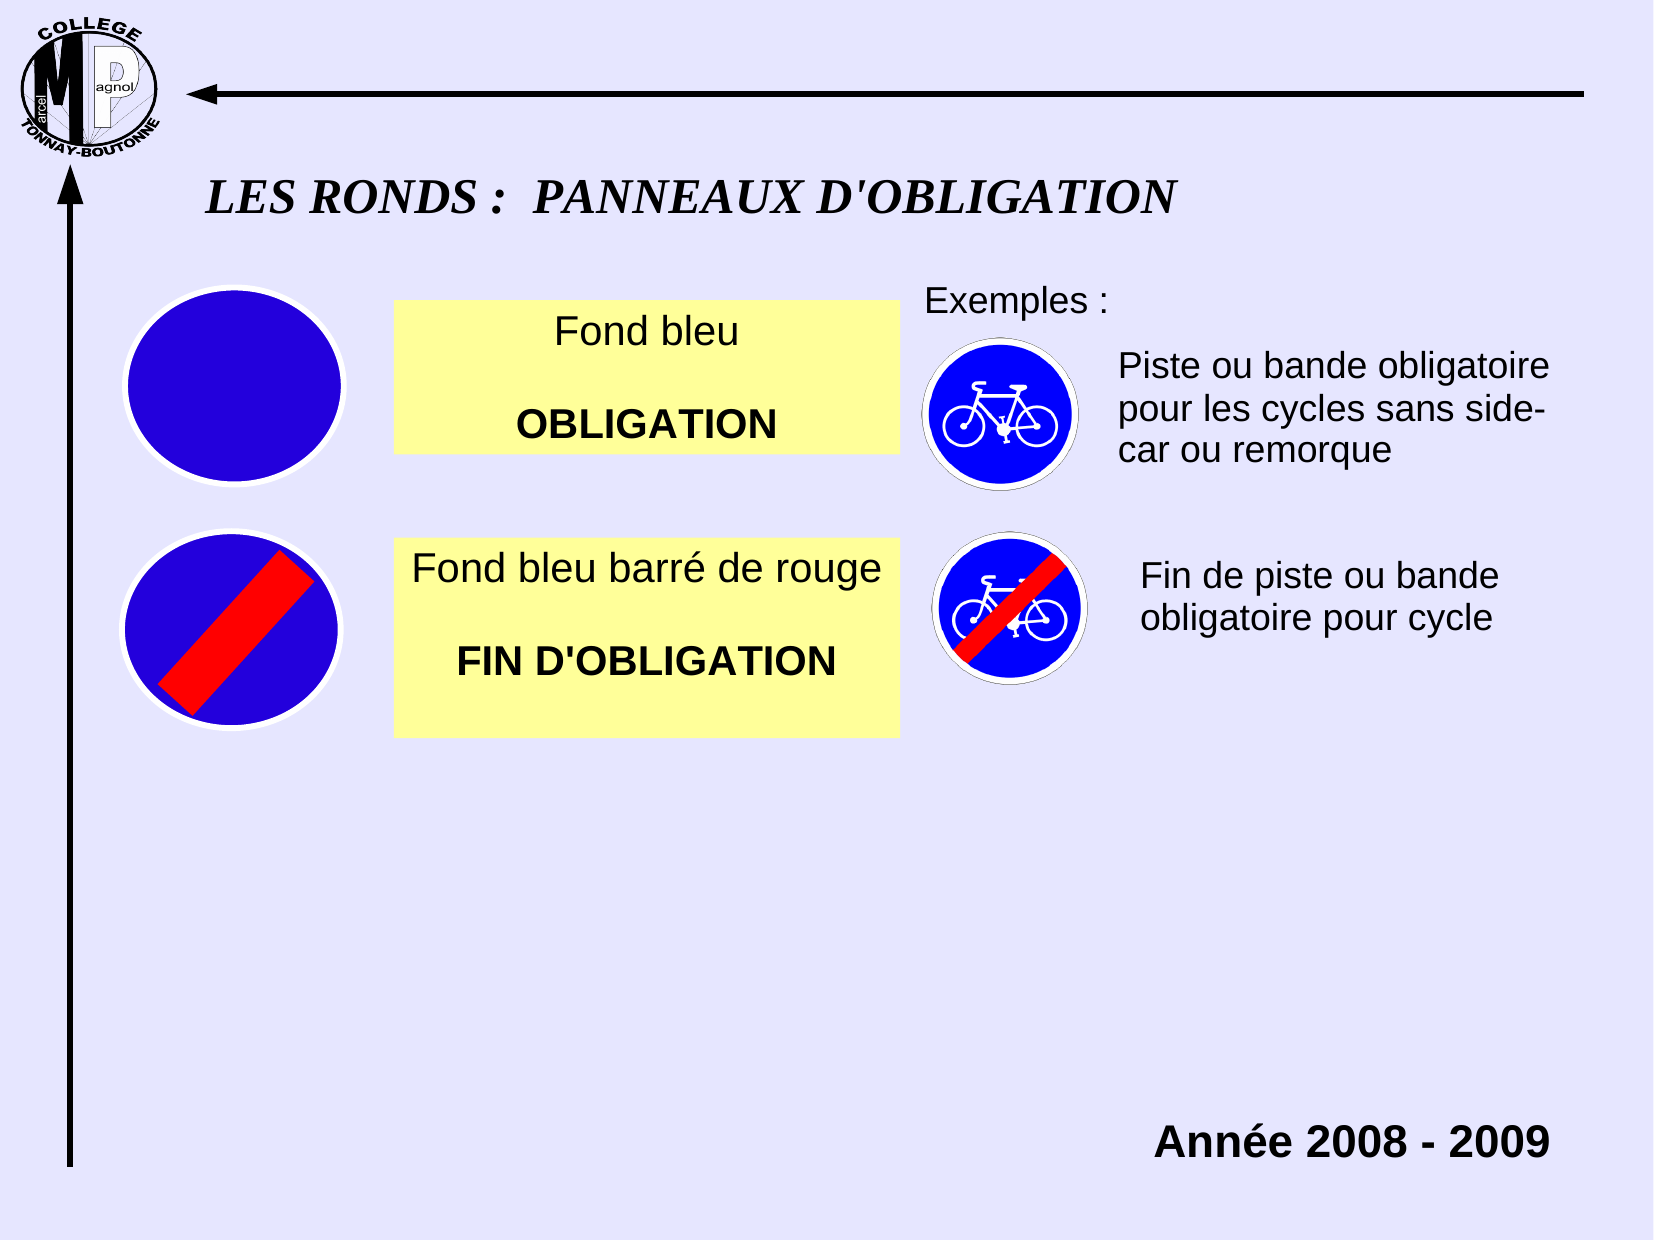

Année 2008 - 2009
LES RONDS : PANNEAUX D'OBLIGATION
Exemples :
Fond bleu
OBLIGATION
Piste ou bande obligatoire pour les cycles sans side-car ou remorque
Fond bleu barré de rouge
FIN D'OBLIGATION
Fin de piste ou bande obligatoire pour cycle